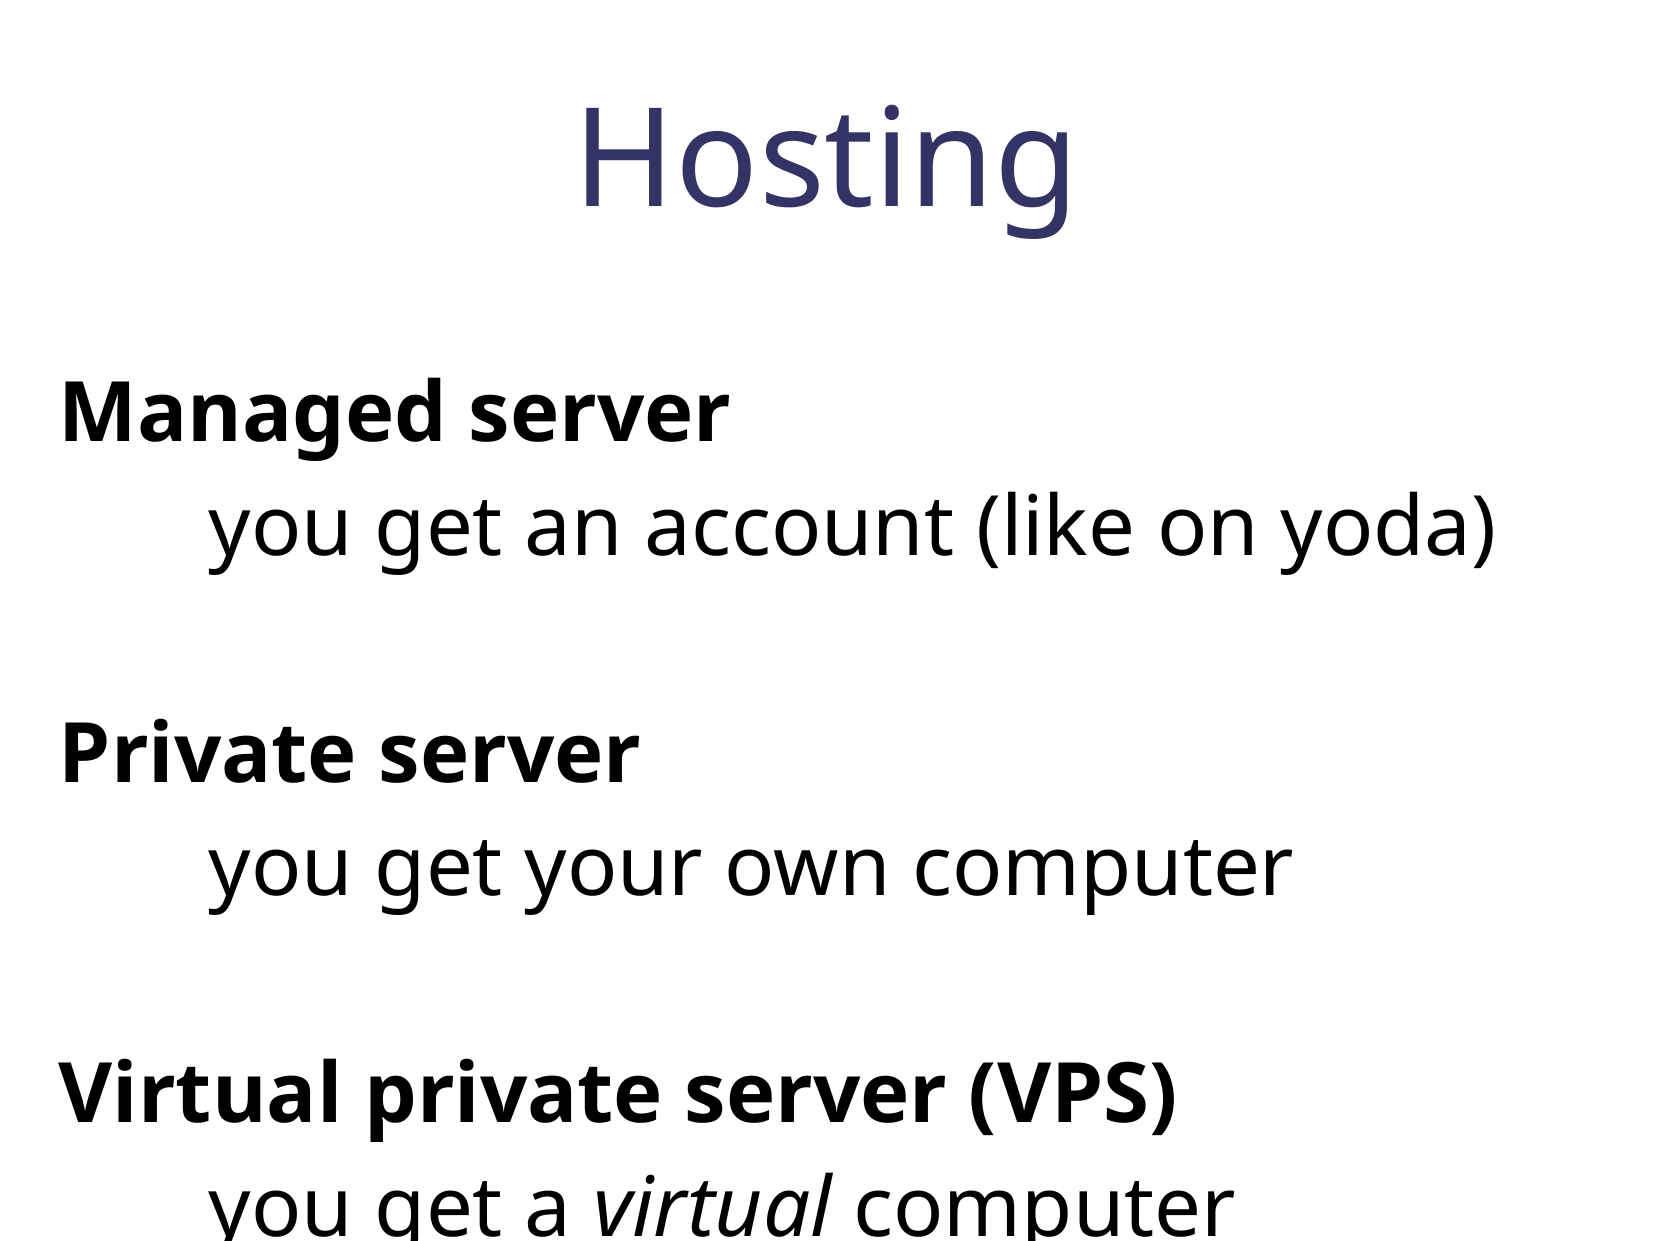

# Hosting
Managed server
		you get an account (like on yoda)
Private server
		you get your own computer
Virtual private server (VPS)
		you get a virtual computer